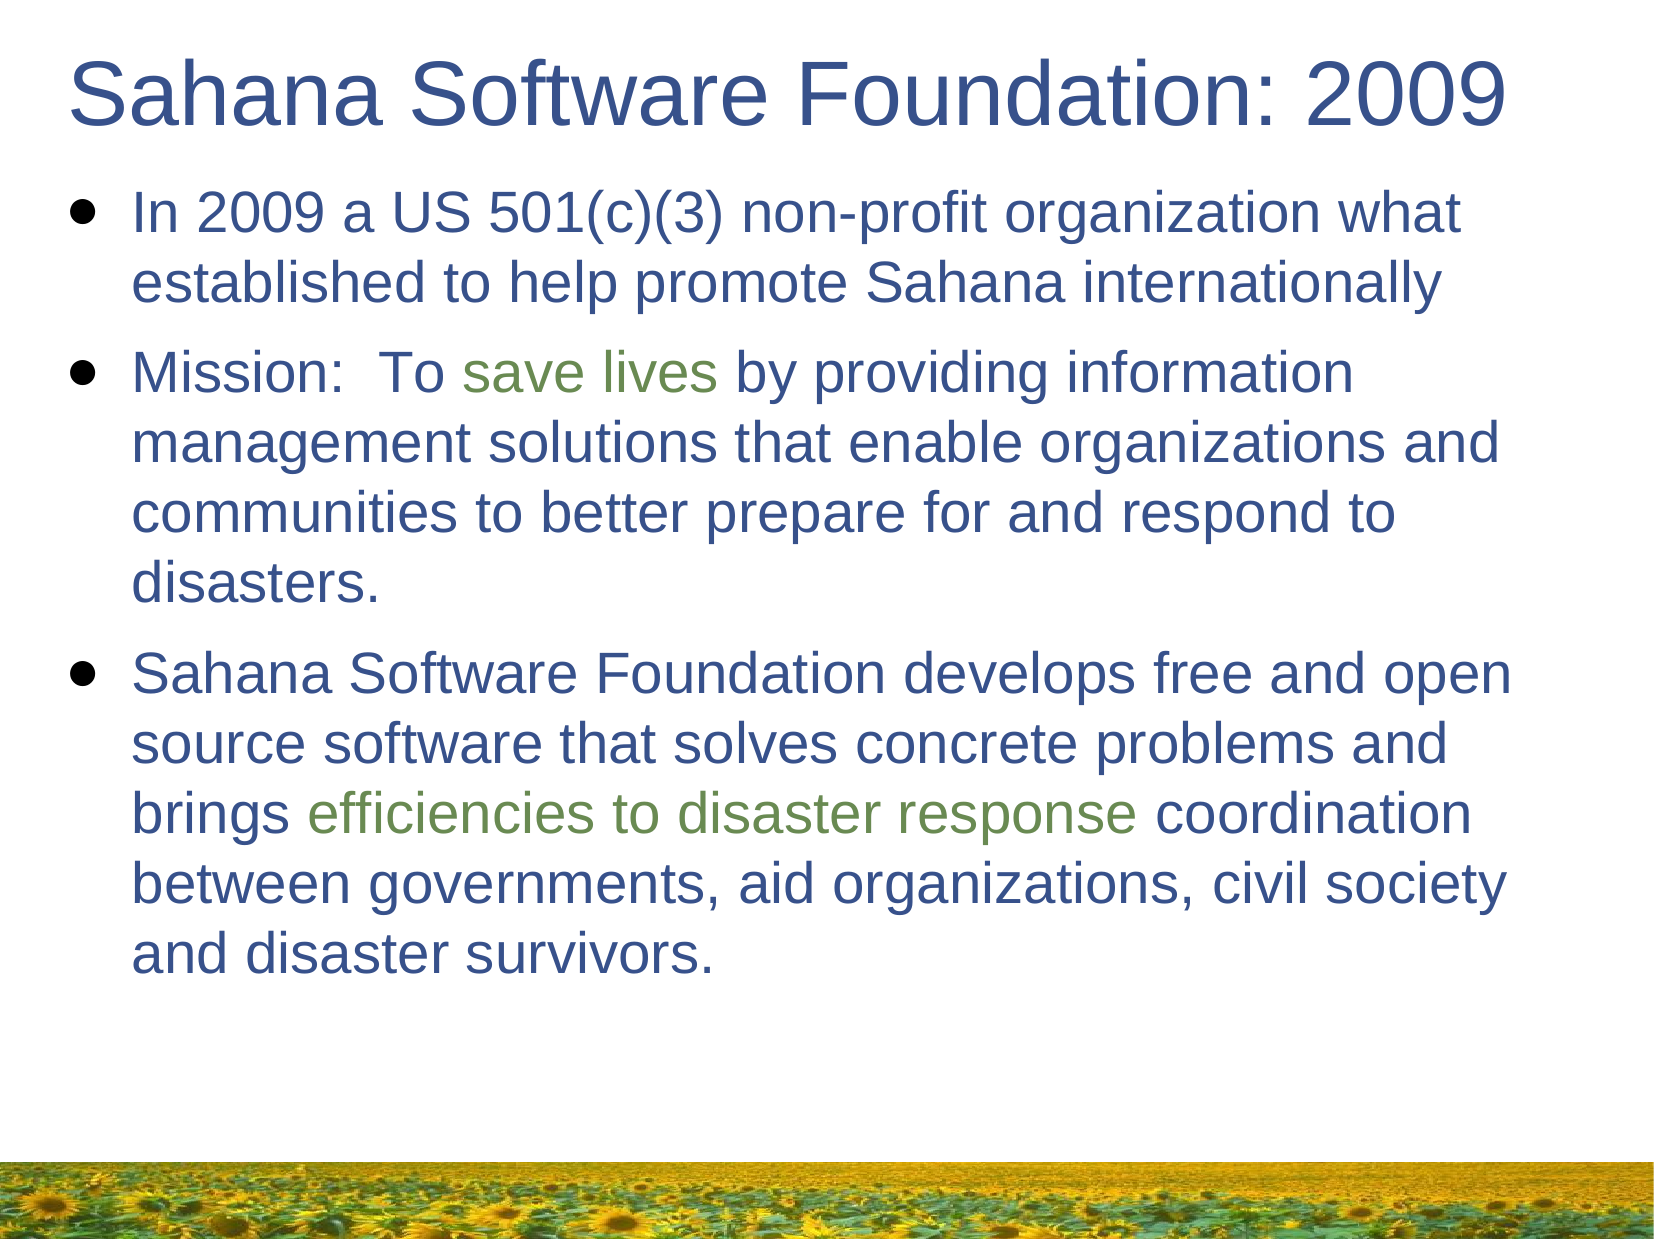

# Sahana Software Foundation: 2009
In 2009 a US 501(c)(3) non-profit organization what established to help promote Sahana internationally
Mission: To save lives by providing information management solutions that enable organizations and communities to better prepare for and respond to disasters.
Sahana Software Foundation develops free and open source software that solves concrete problems and brings efficiencies to disaster response coordination between governments, aid organizations, civil society and disaster survivors.